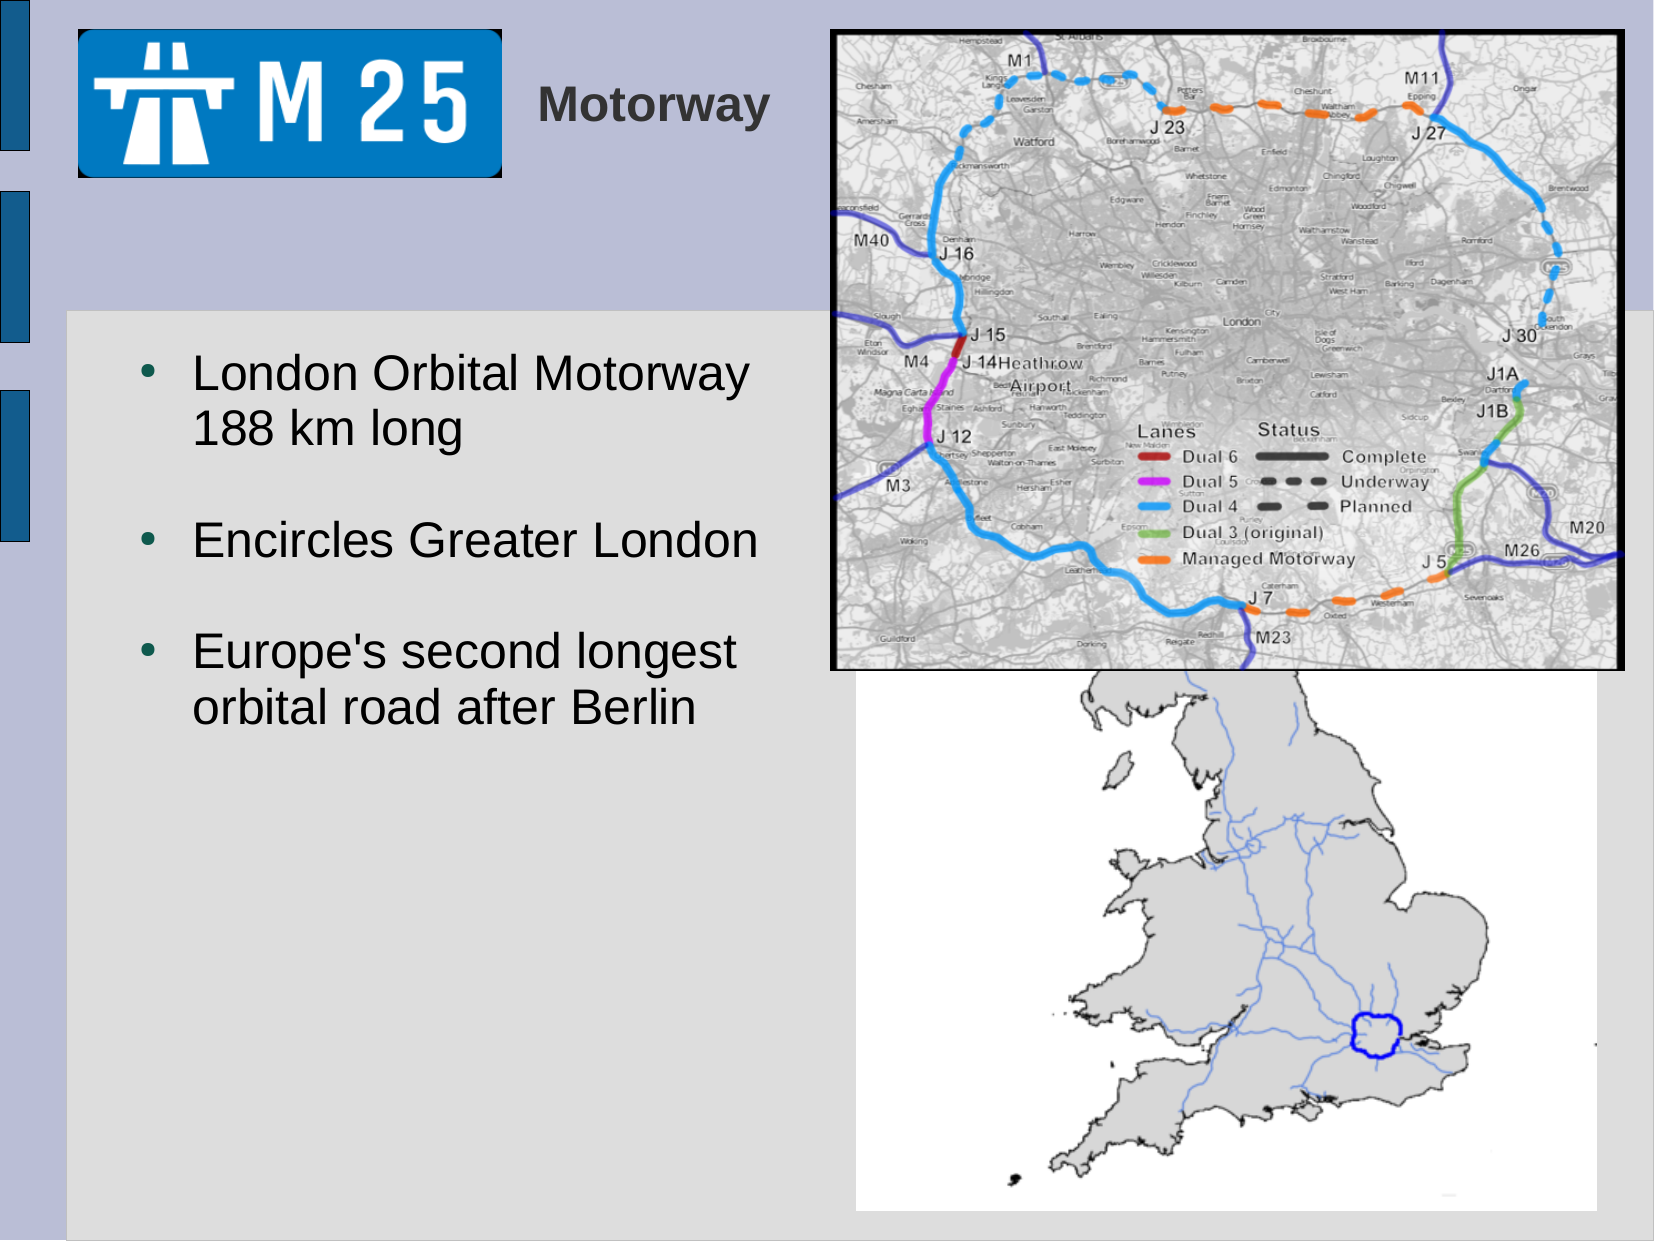

# Motorway
London Orbital Motorway 188 km long
Encircles Greater London
Europe's second longest orbital road after Berlin